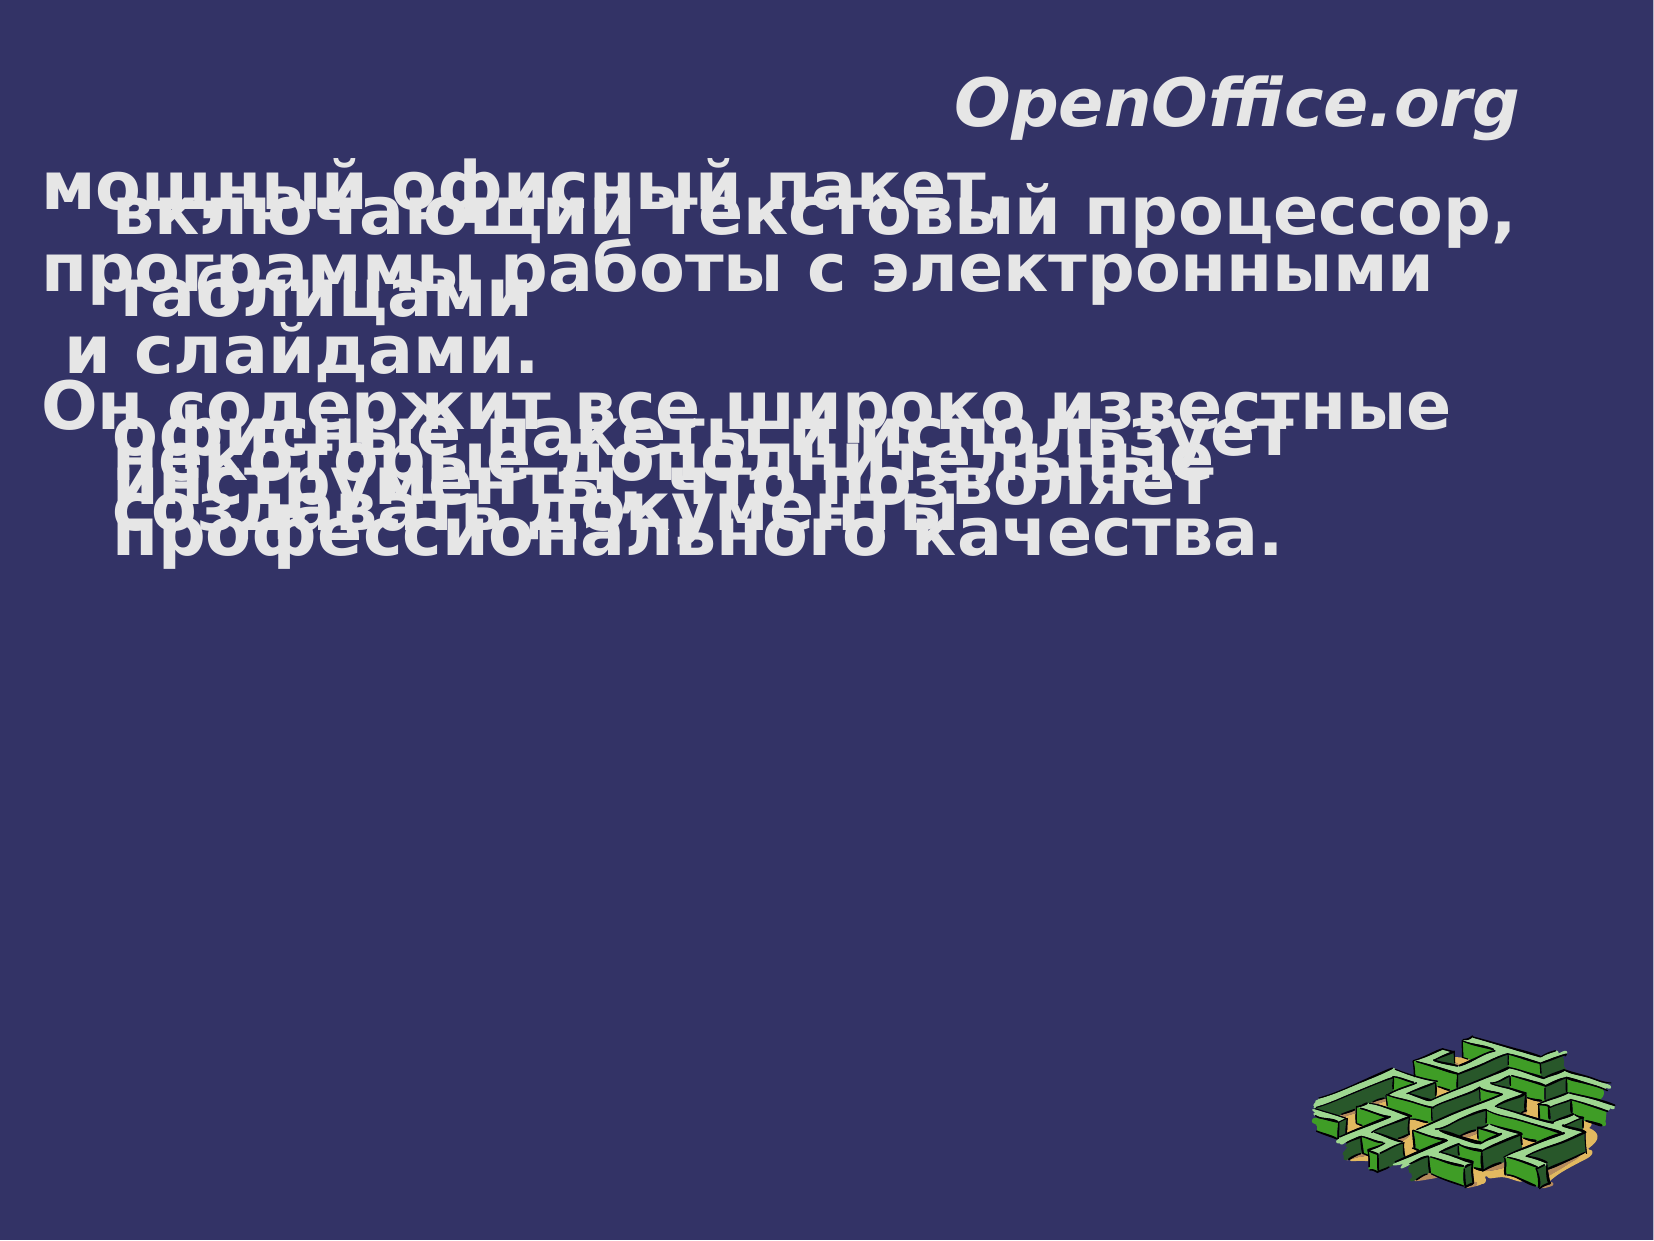

# OpenOffice.org
мощный офисный пакет, включающий текстовый процессор,
программы работы с электронными таблицами
 и слайдами.
Он содержит все широко известные офисные пакеты и исполь­зует некоторые дополнительные инструменты, что позволяет создавать документы профессионального качества.